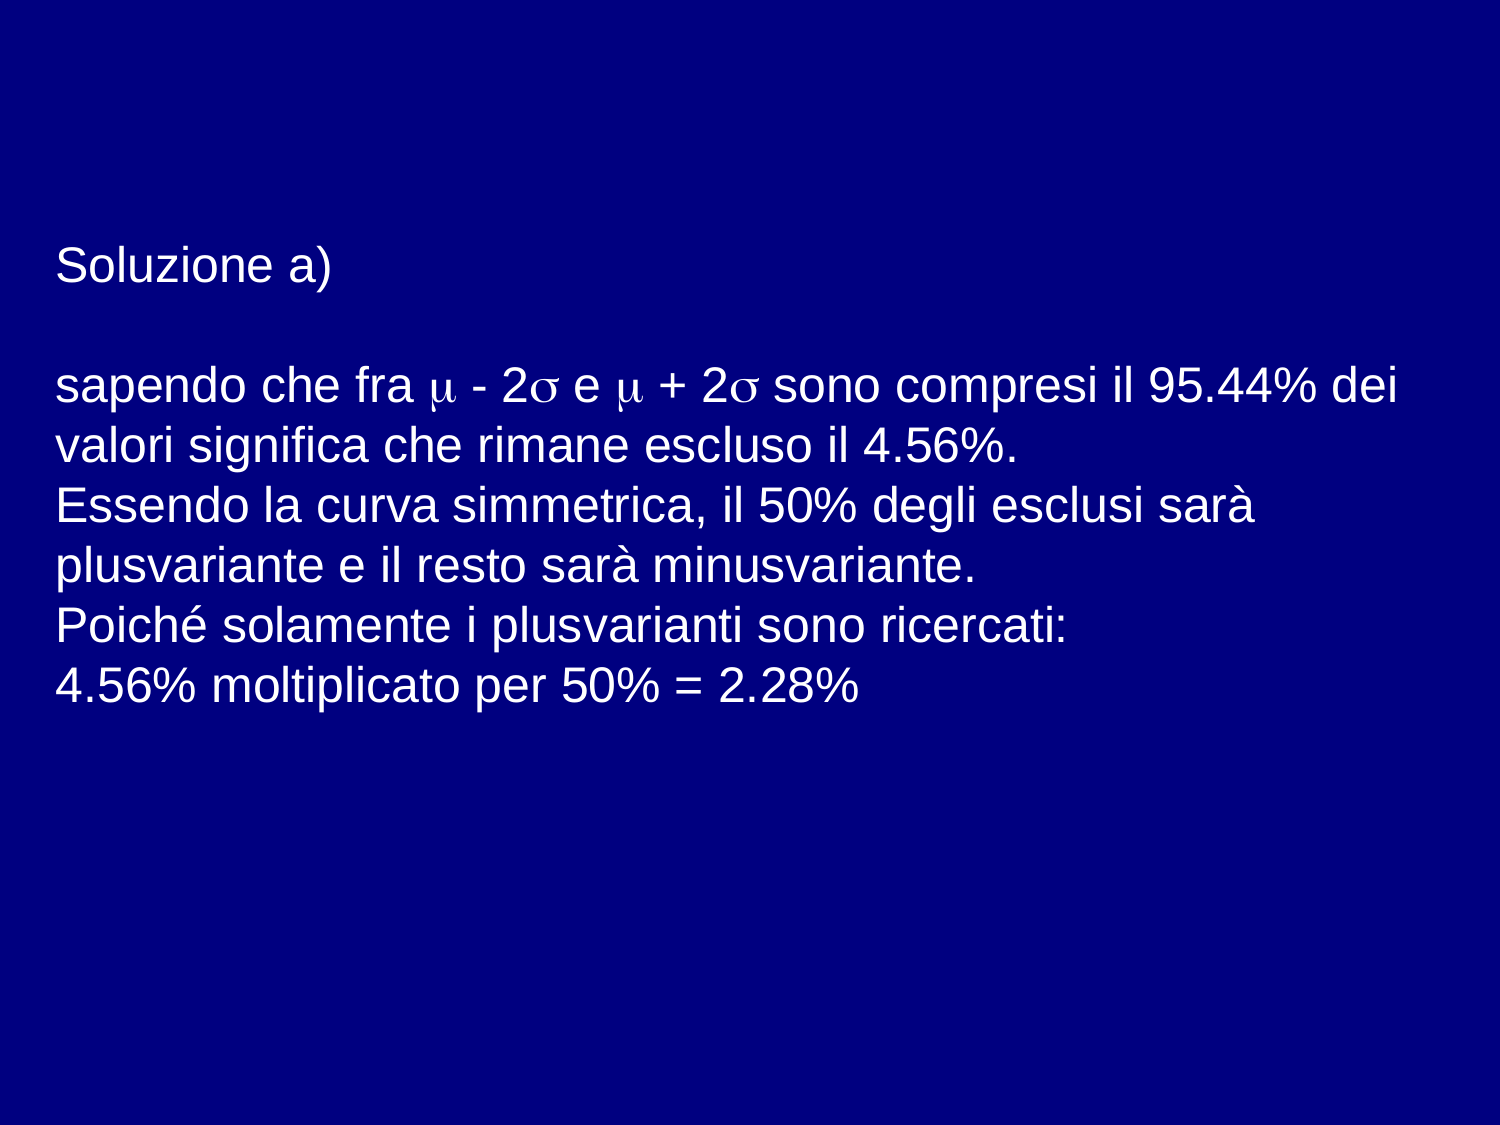

Soluzione a)
sapendo che fra  - 2 e  + 2 sono compresi il 95.44% dei valori significa che rimane escluso il 4.56%.
Essendo la curva simmetrica, il 50% degli esclusi sarà plusvariante e il resto sarà minusvariante.
Poiché solamente i plusvarianti sono ricercati:
4.56% moltiplicato per 50% = 2.28%